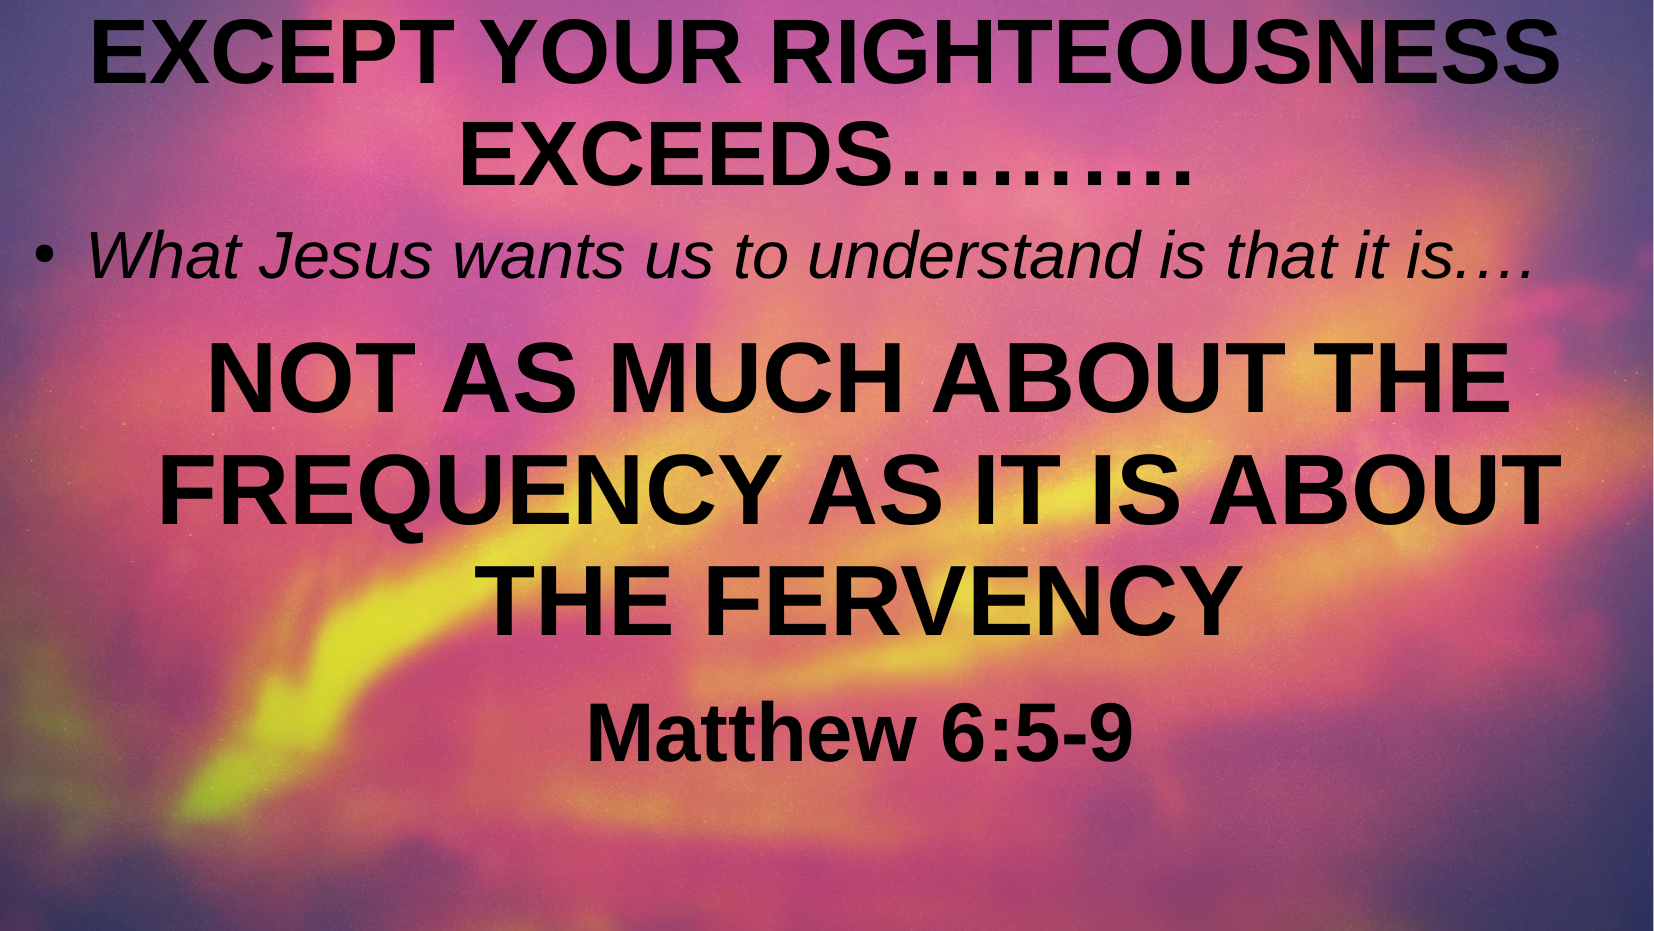

# EXCEPT YOUR RIGHTEOUSNESS EXCEEDS……….
What Jesus wants us to understand is that it is.…
NOT AS MUCH ABOUT THE FREQUENCY AS IT IS ABOUT THE FERVENCY
Matthew 6:5-9